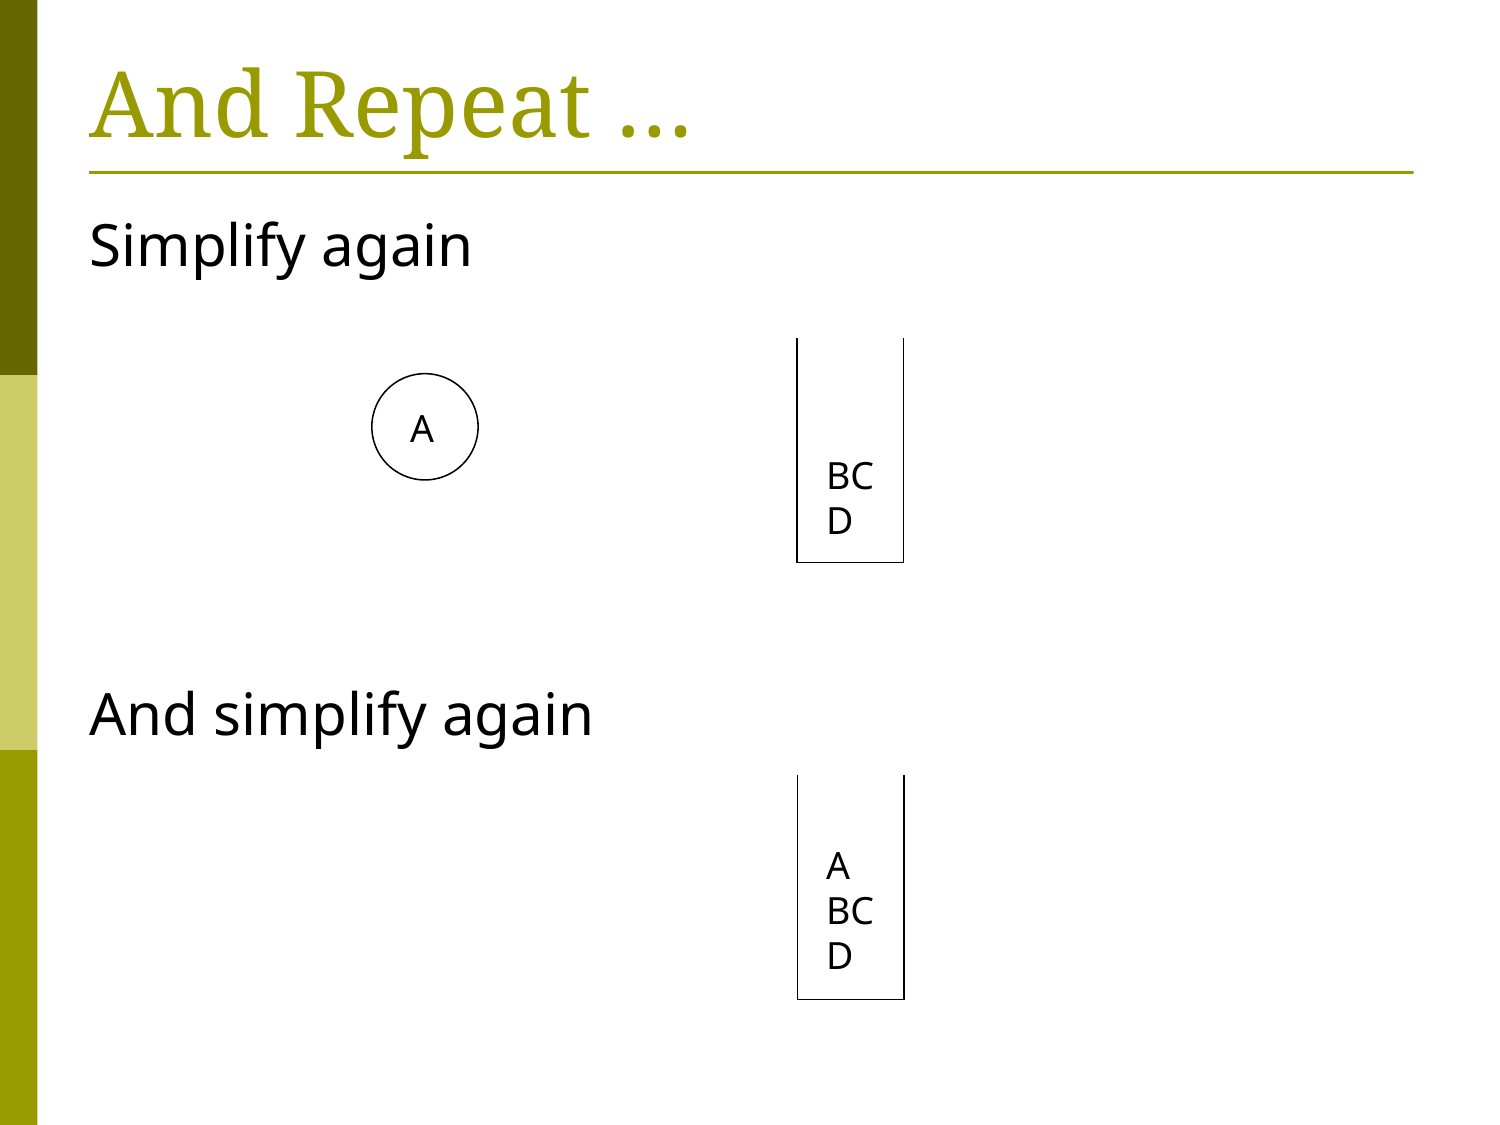

# And Repeat …
Simplify again
And simplify again
A
BC
D
A
BC
D